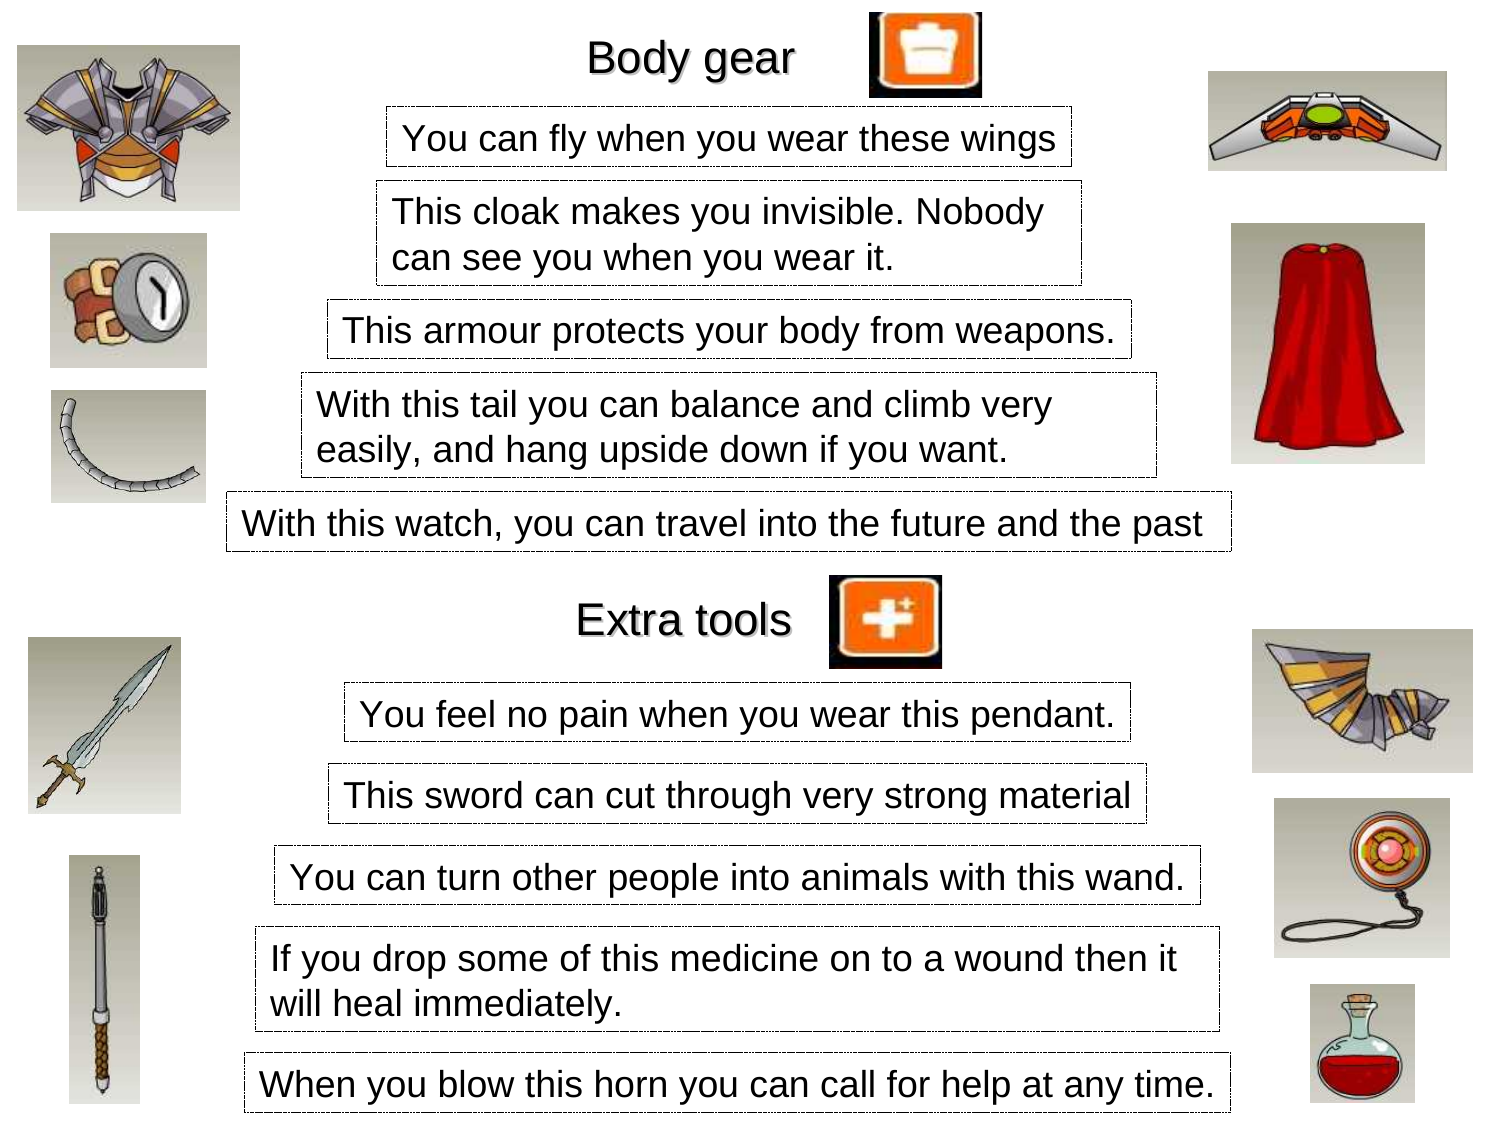

Body gear
You can fly when you wear these wings
This cloak makes you invisible. Nobody can see you when you wear it.
This armour protects your body from weapons.
With this tail you can balance and climb very easily, and hang upside down if you want.
With this watch, you can travel into the future and the past
Extra tools
You feel no pain when you wear this pendant.
This sword can cut through very strong material
You can turn other people into animals with this wand.
If you drop some of this medicine on to a wound then it will heal immediately.
When you blow this horn you can call for help at any time.